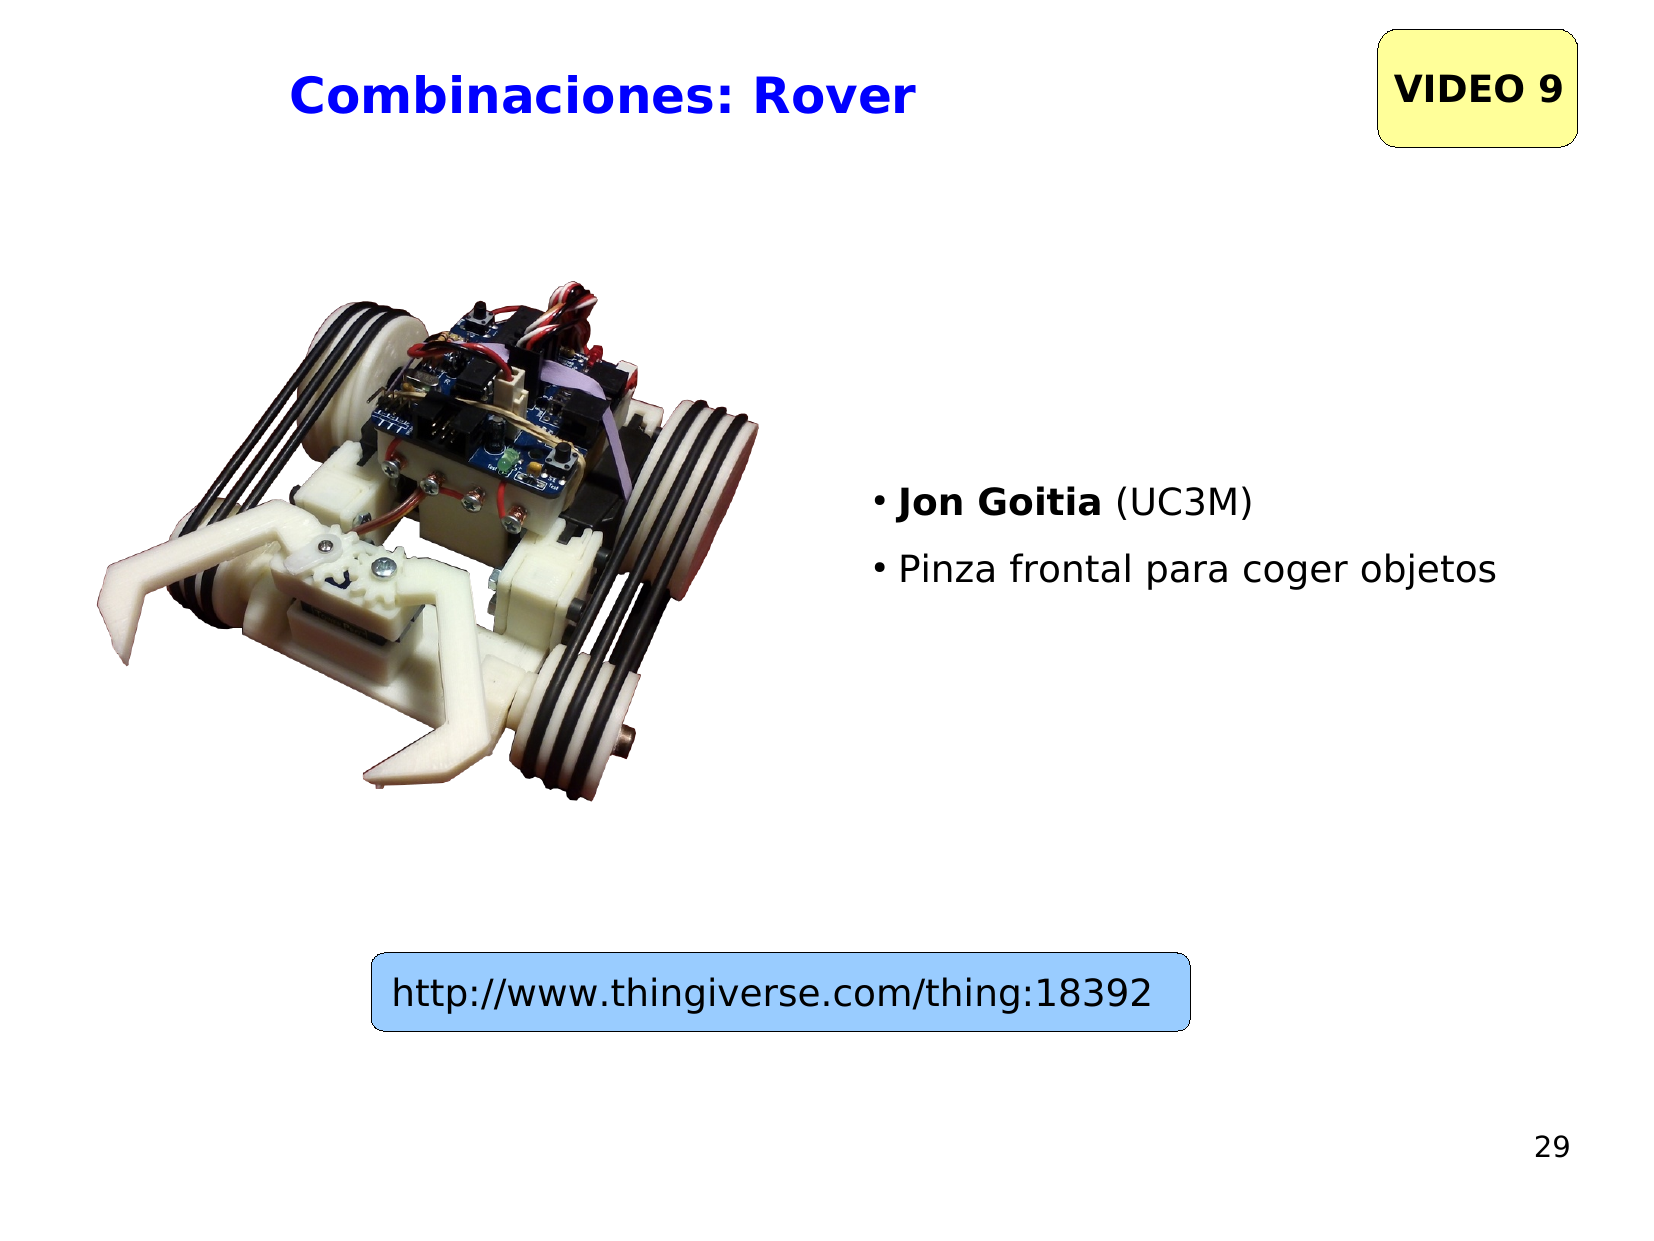

Combinaciones: Rover
VIDEO 9
 Jon Goitia (UC3M)
 Pinza frontal para coger objetos
http://www.thingiverse.com/thing:18392
29